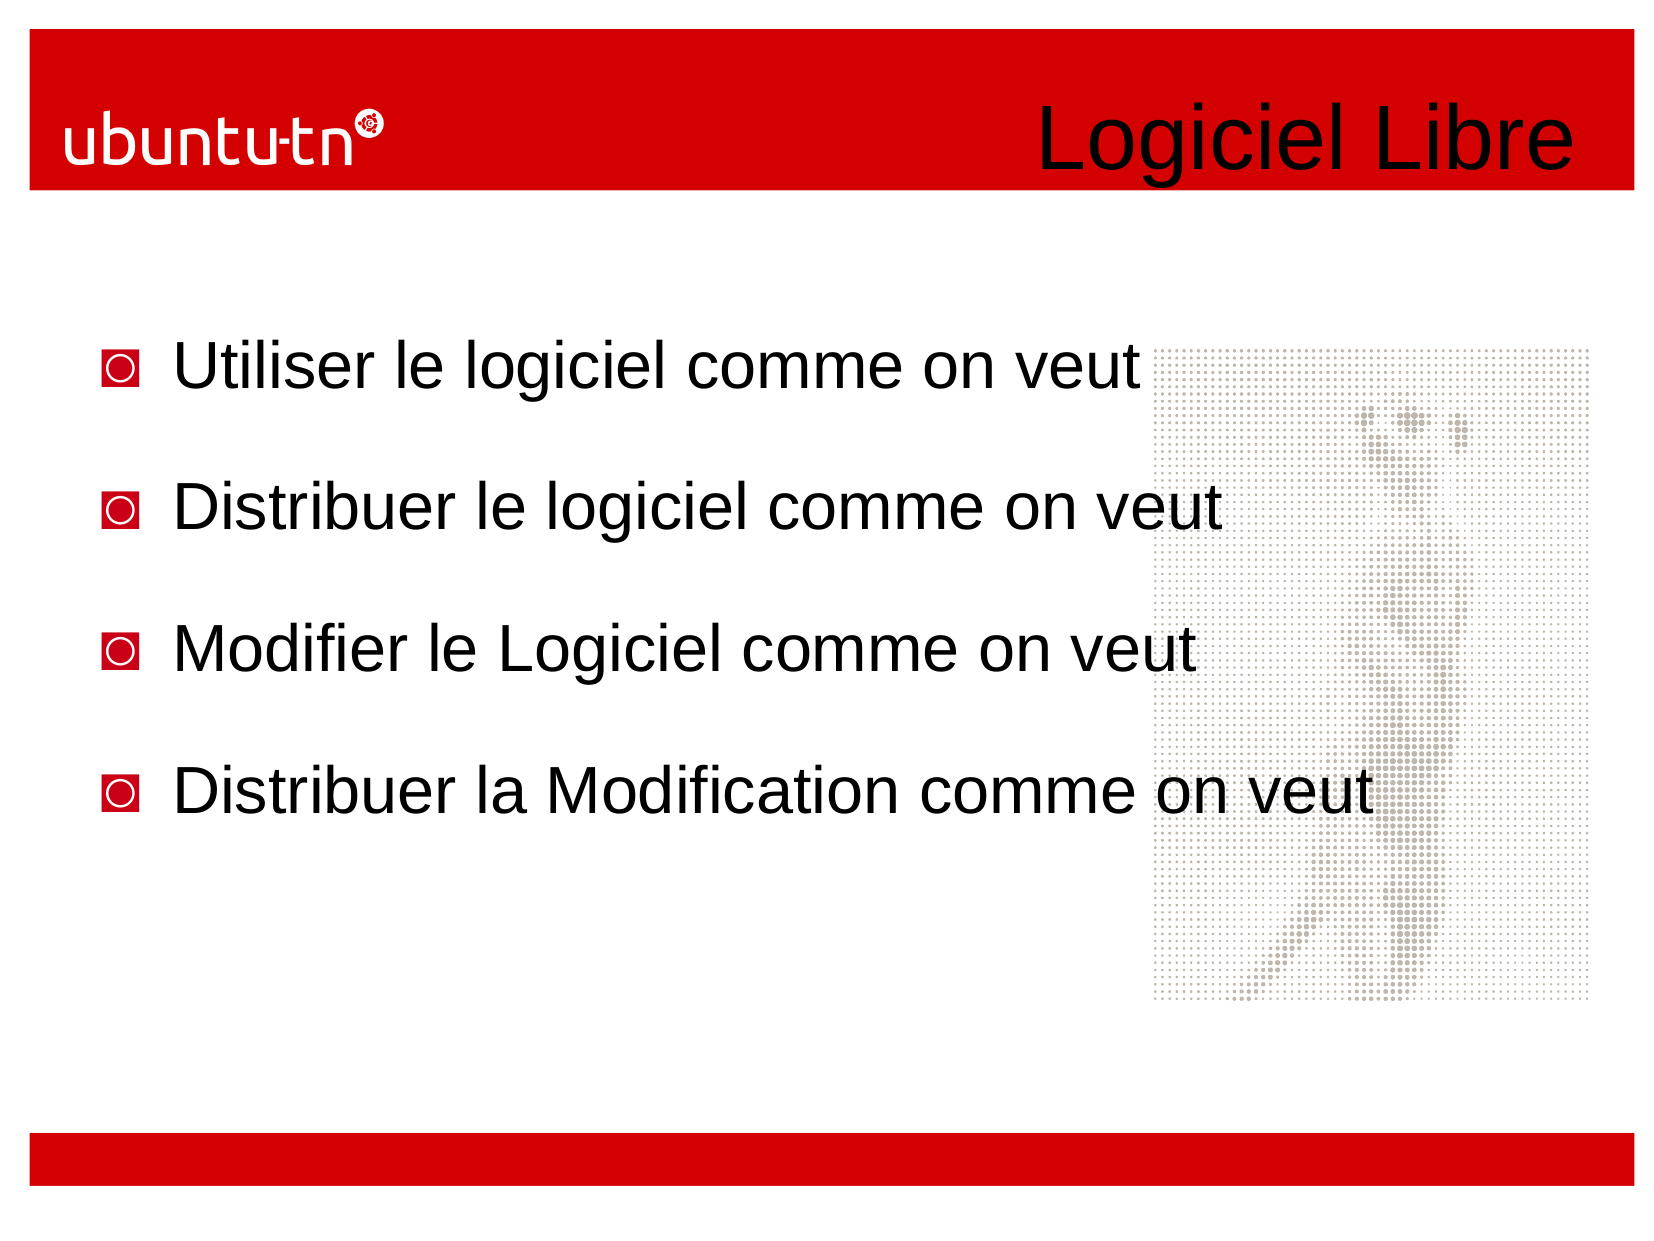

# Logiciel Libre
 Utiliser le logiciel comme on veut
 Distribuer le logiciel comme on veut
 Modifier le Logiciel comme on veut
 Distribuer la Modification comme on veut